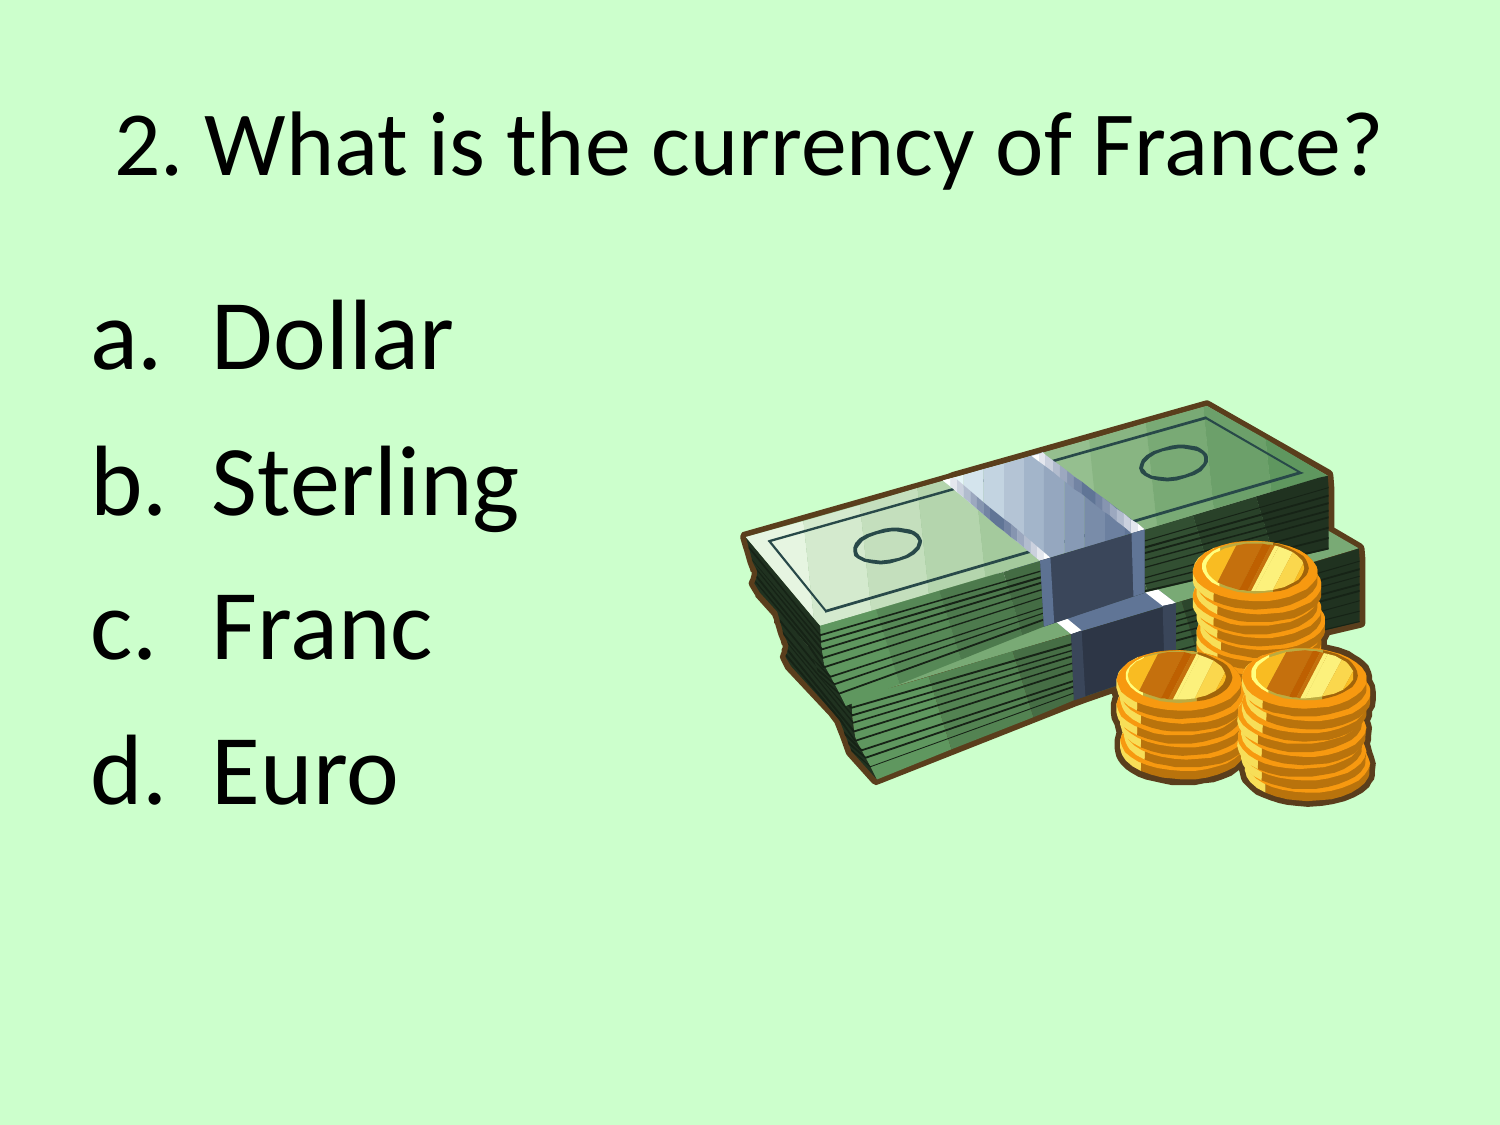

# 2. What is the currency of France?
Dollar
Sterling
Franc
Euro